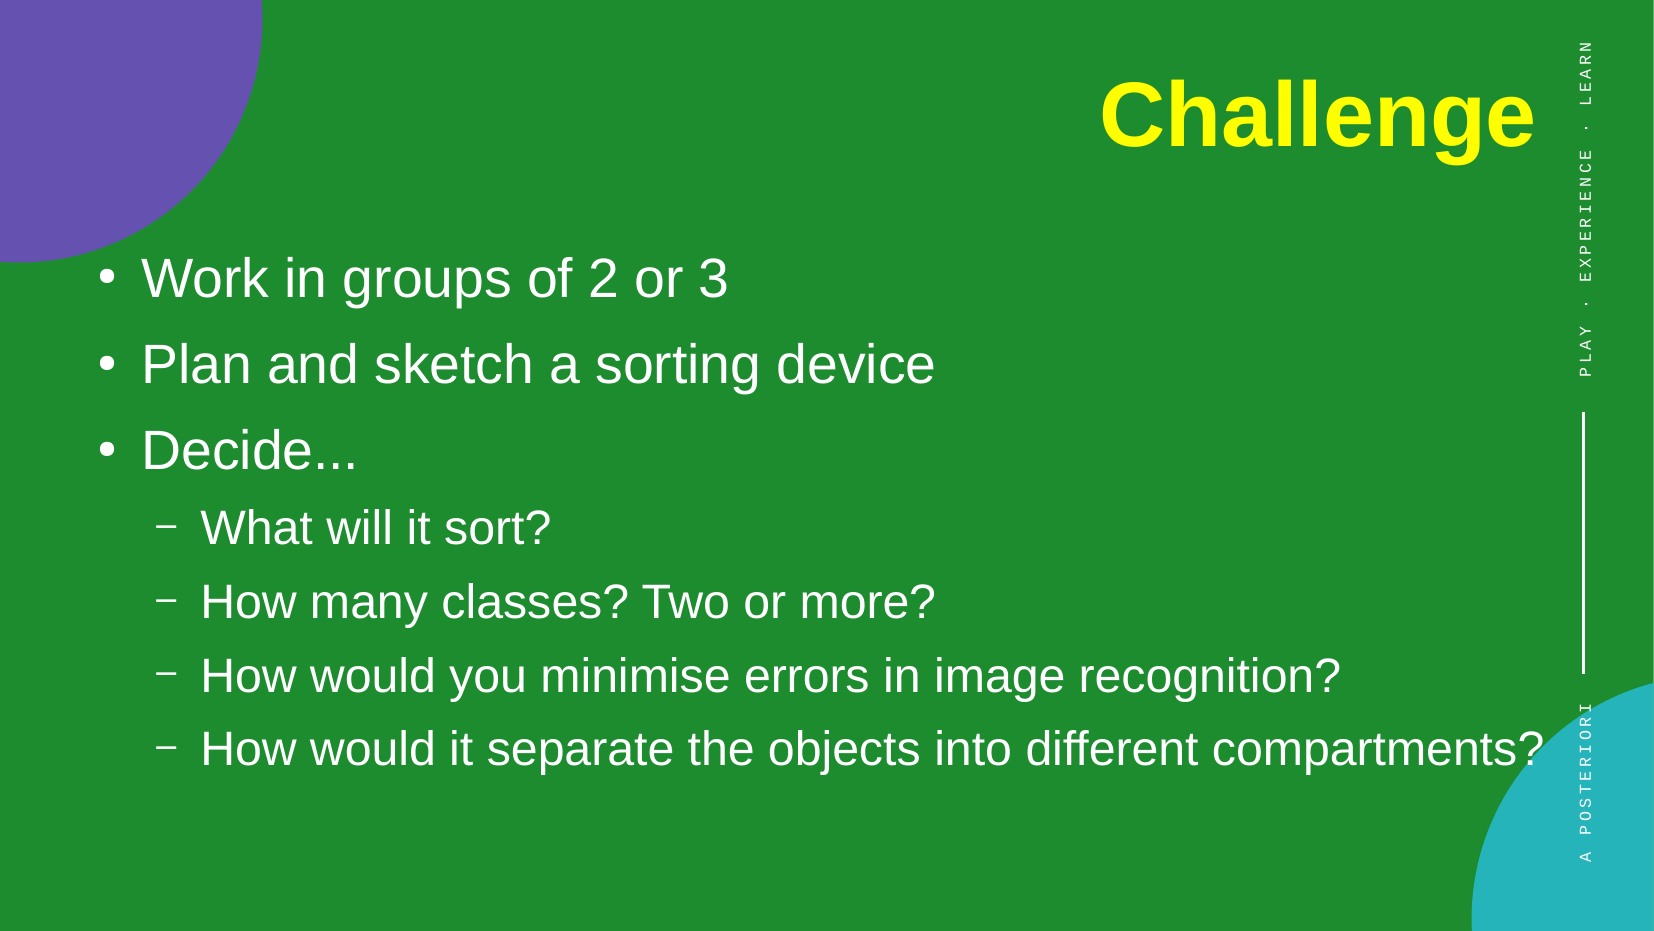

# Challenge
Work in groups of 2 or 3
Plan and sketch a sorting device
Decide...
What will it sort?
How many classes? Two or more?
How would you minimise errors in image recognition?
How would it separate the objects into different compartments?